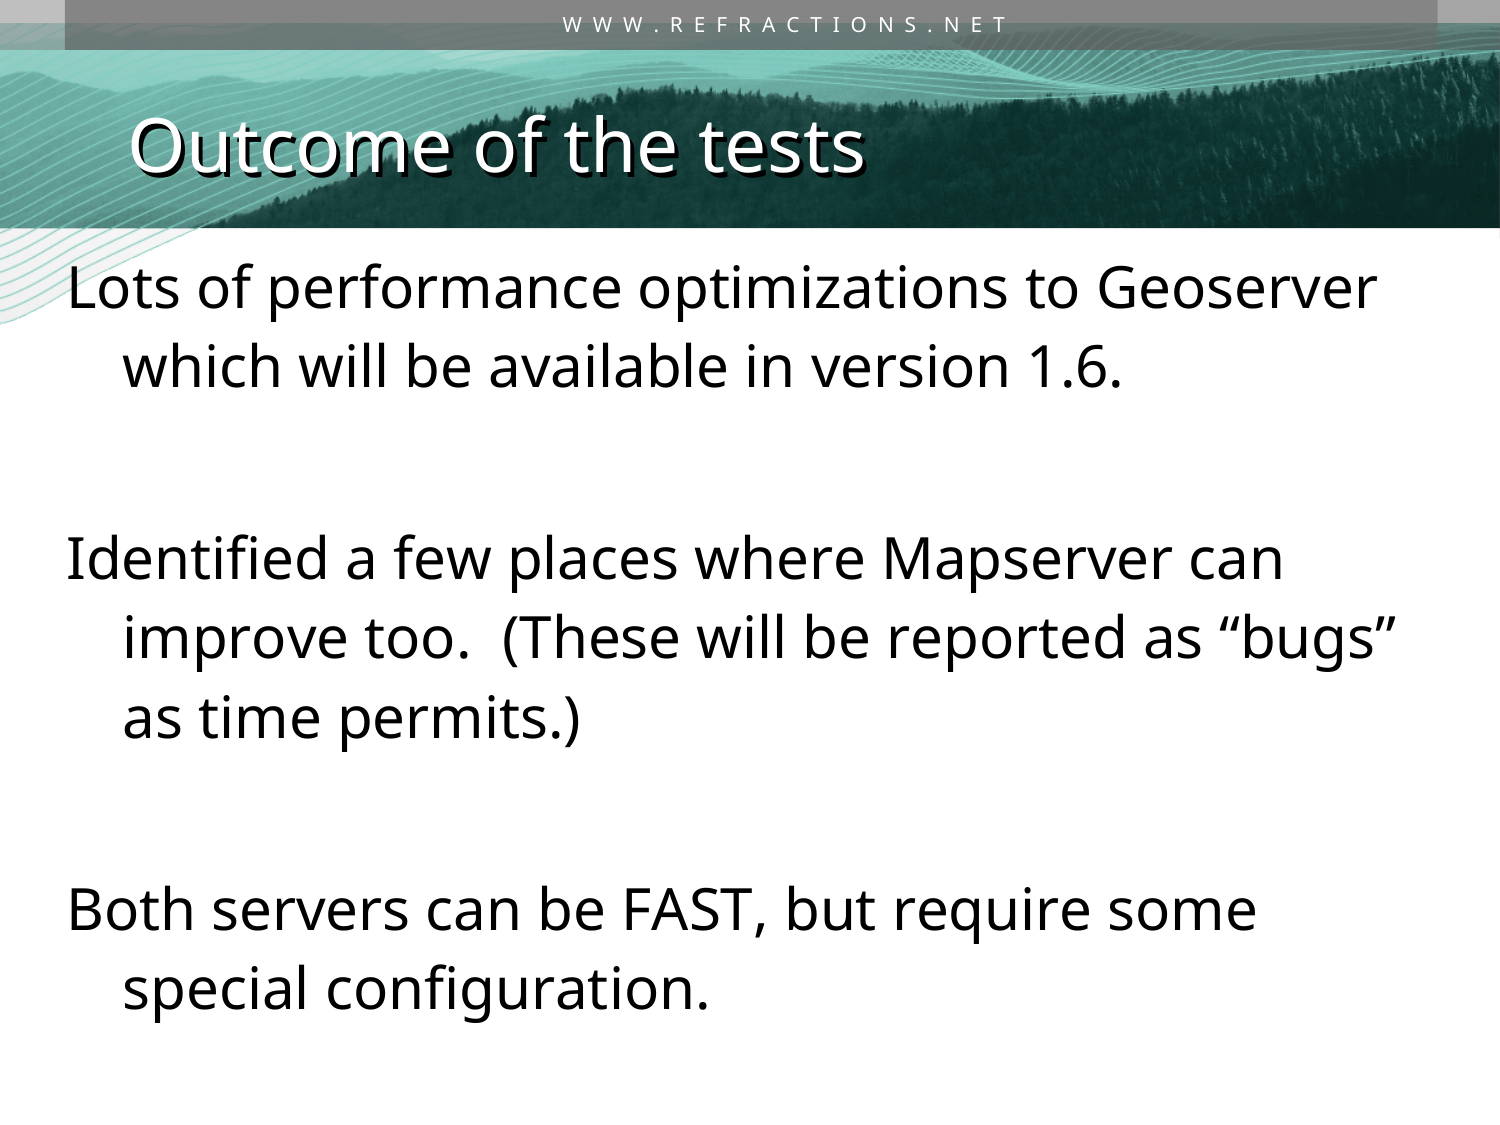

# Outcome of the tests
Lots of performance optimizations to Geoserver which will be available in version 1.6.
Identified a few places where Mapserver can improve too. (These will be reported as “bugs” as time permits.)
Both servers can be FAST, but require some special configuration.